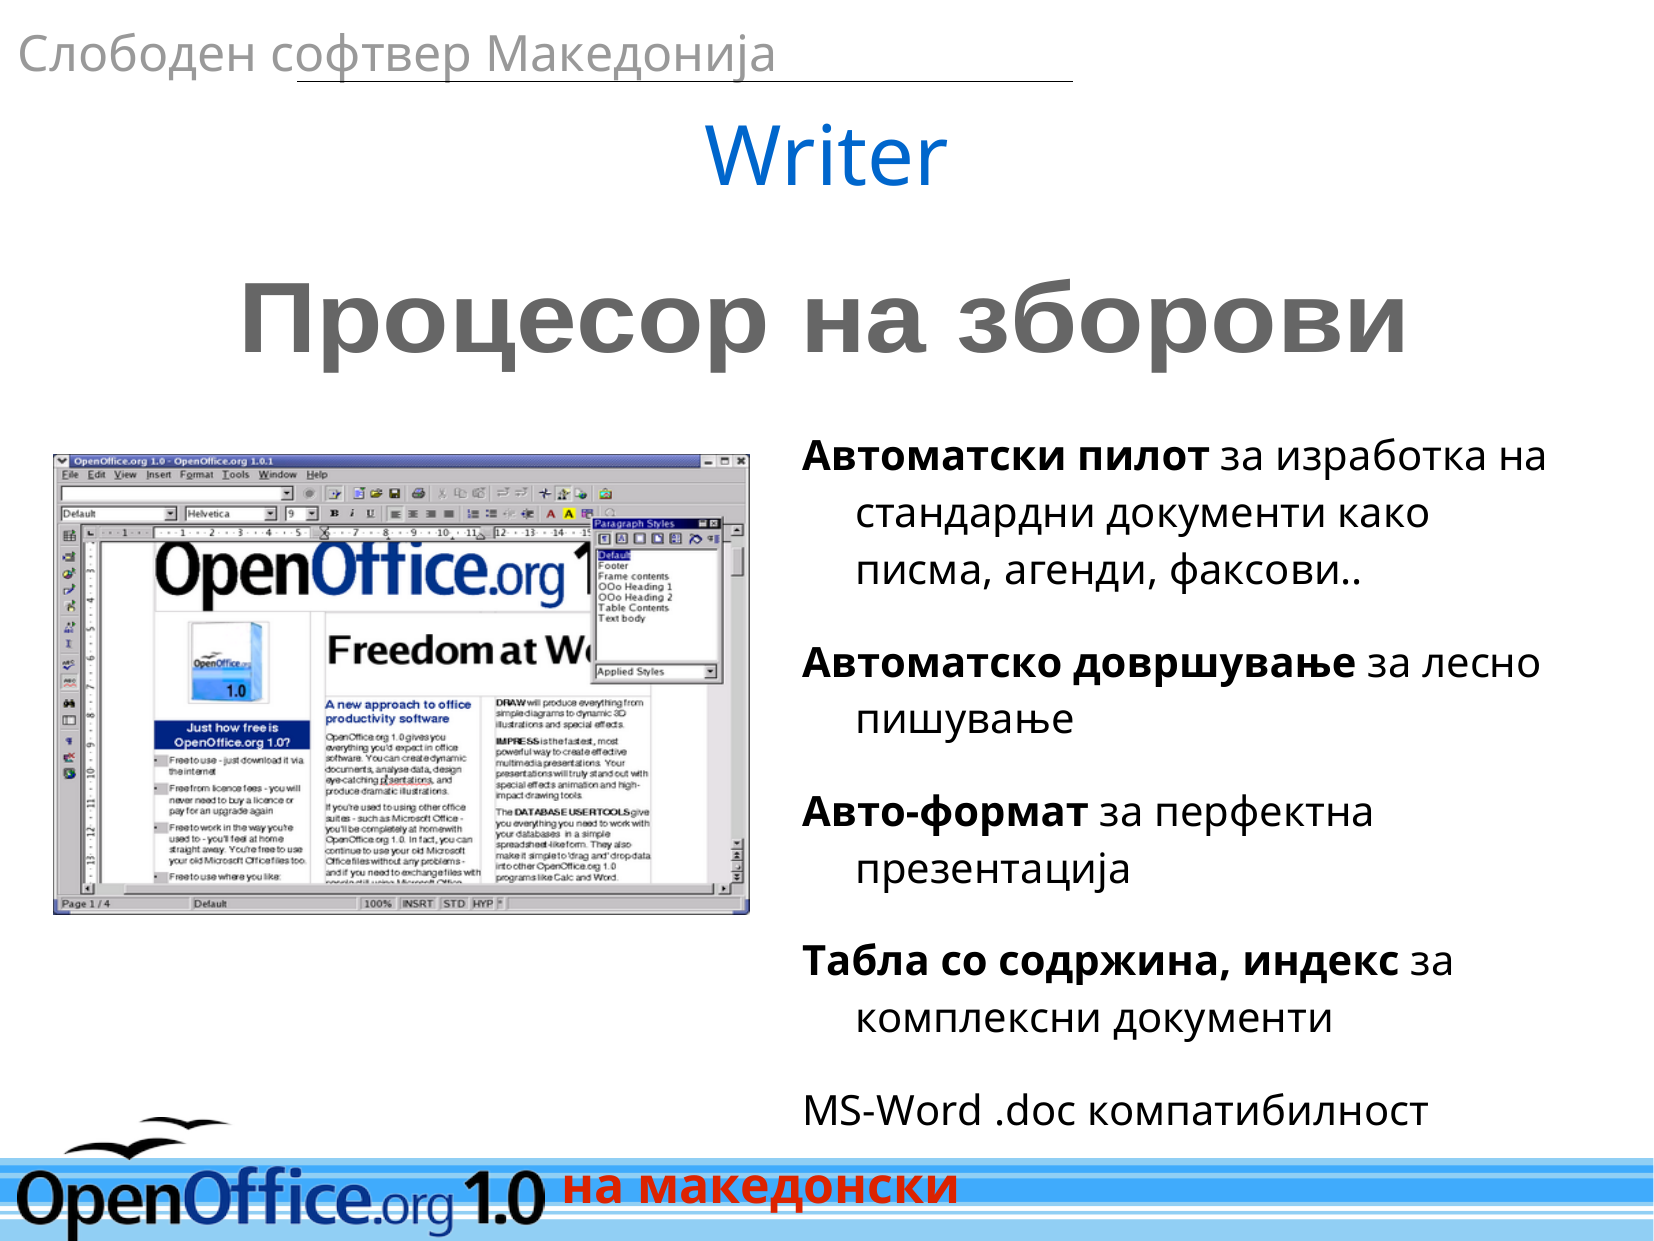

# Writer
Процесор на зборови
Автоматски пилот за изработка на стандардни документи како писма, агенди, факсови..
Автоматско довршување за лесно пишување
Авто-формат за перфектна презентација
Табла со содржина, индекс за комплексни документи
MS-Word .doc компатибилност